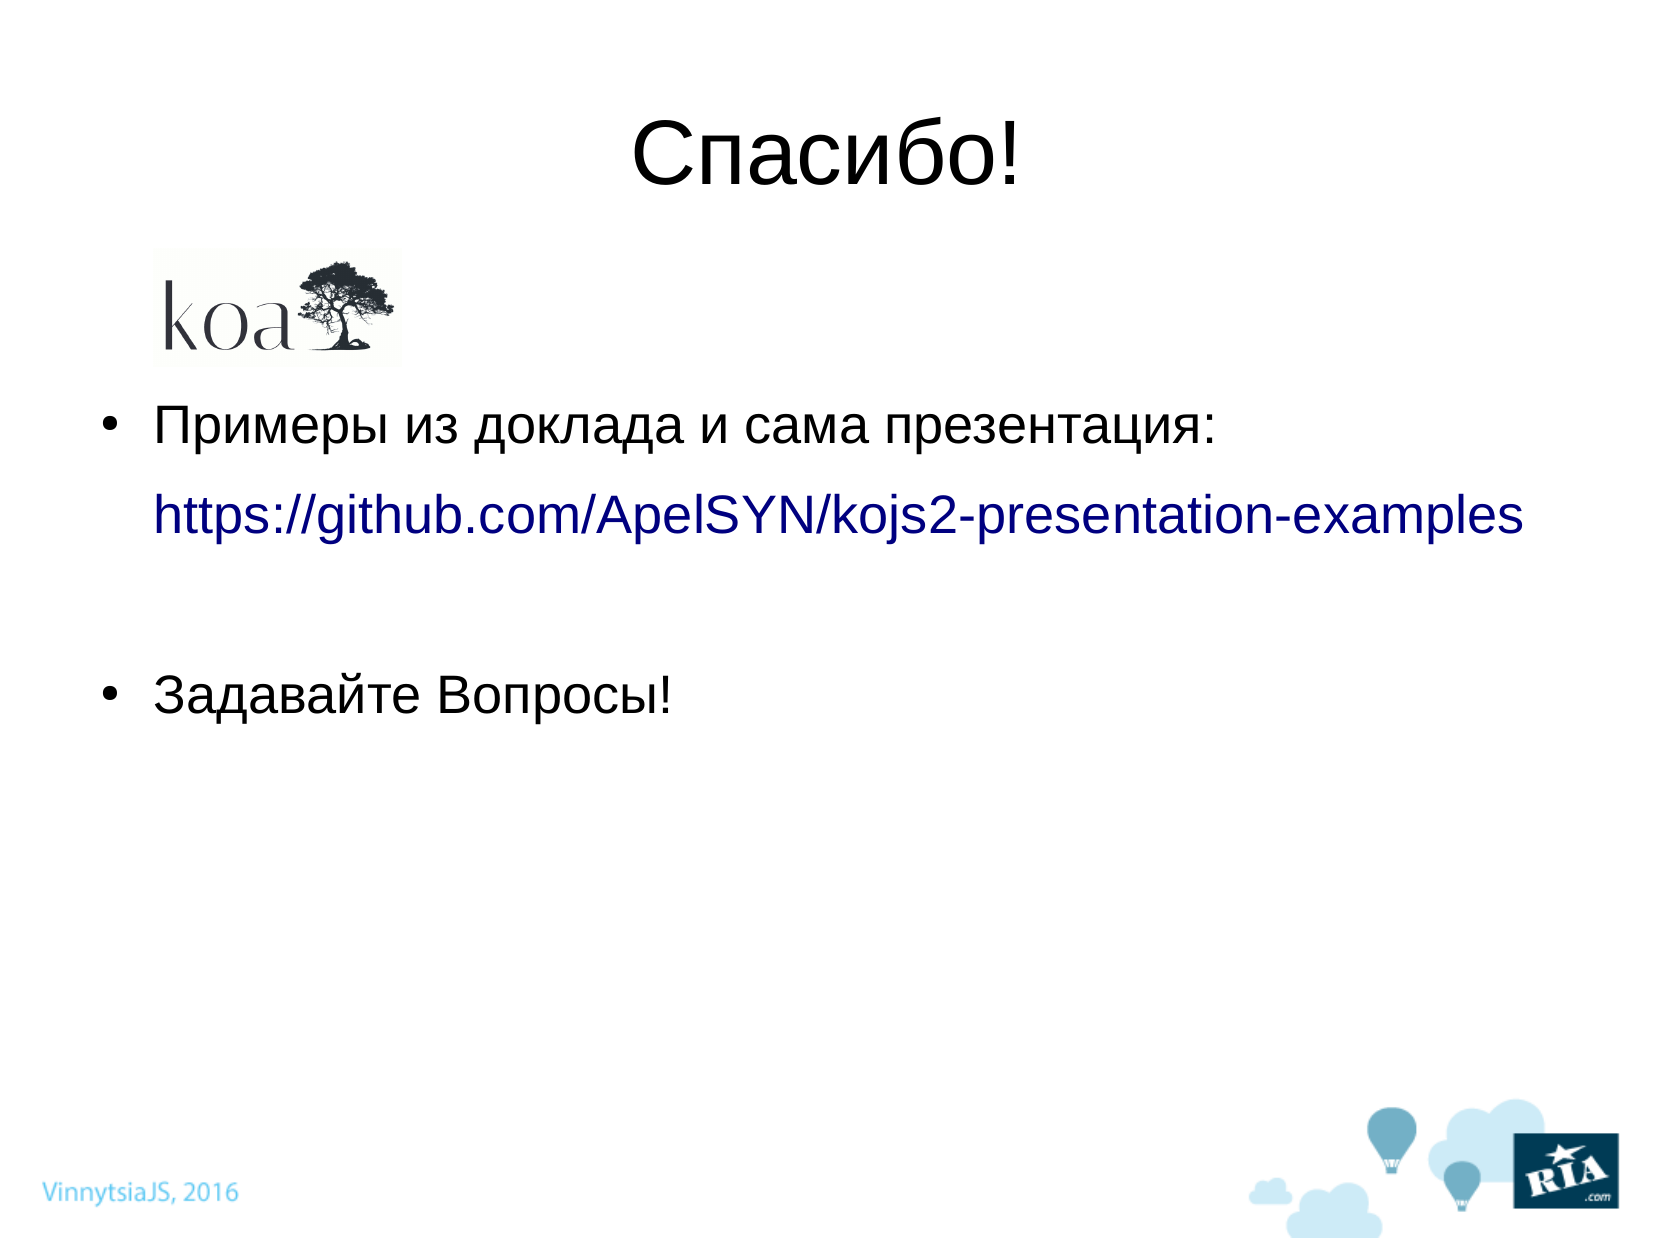

# Спасибо!
Примеры из доклада и сама презентация:
https://github.com/ApelSYN/kojs2-presentation-examples
Задавайте Вопросы!